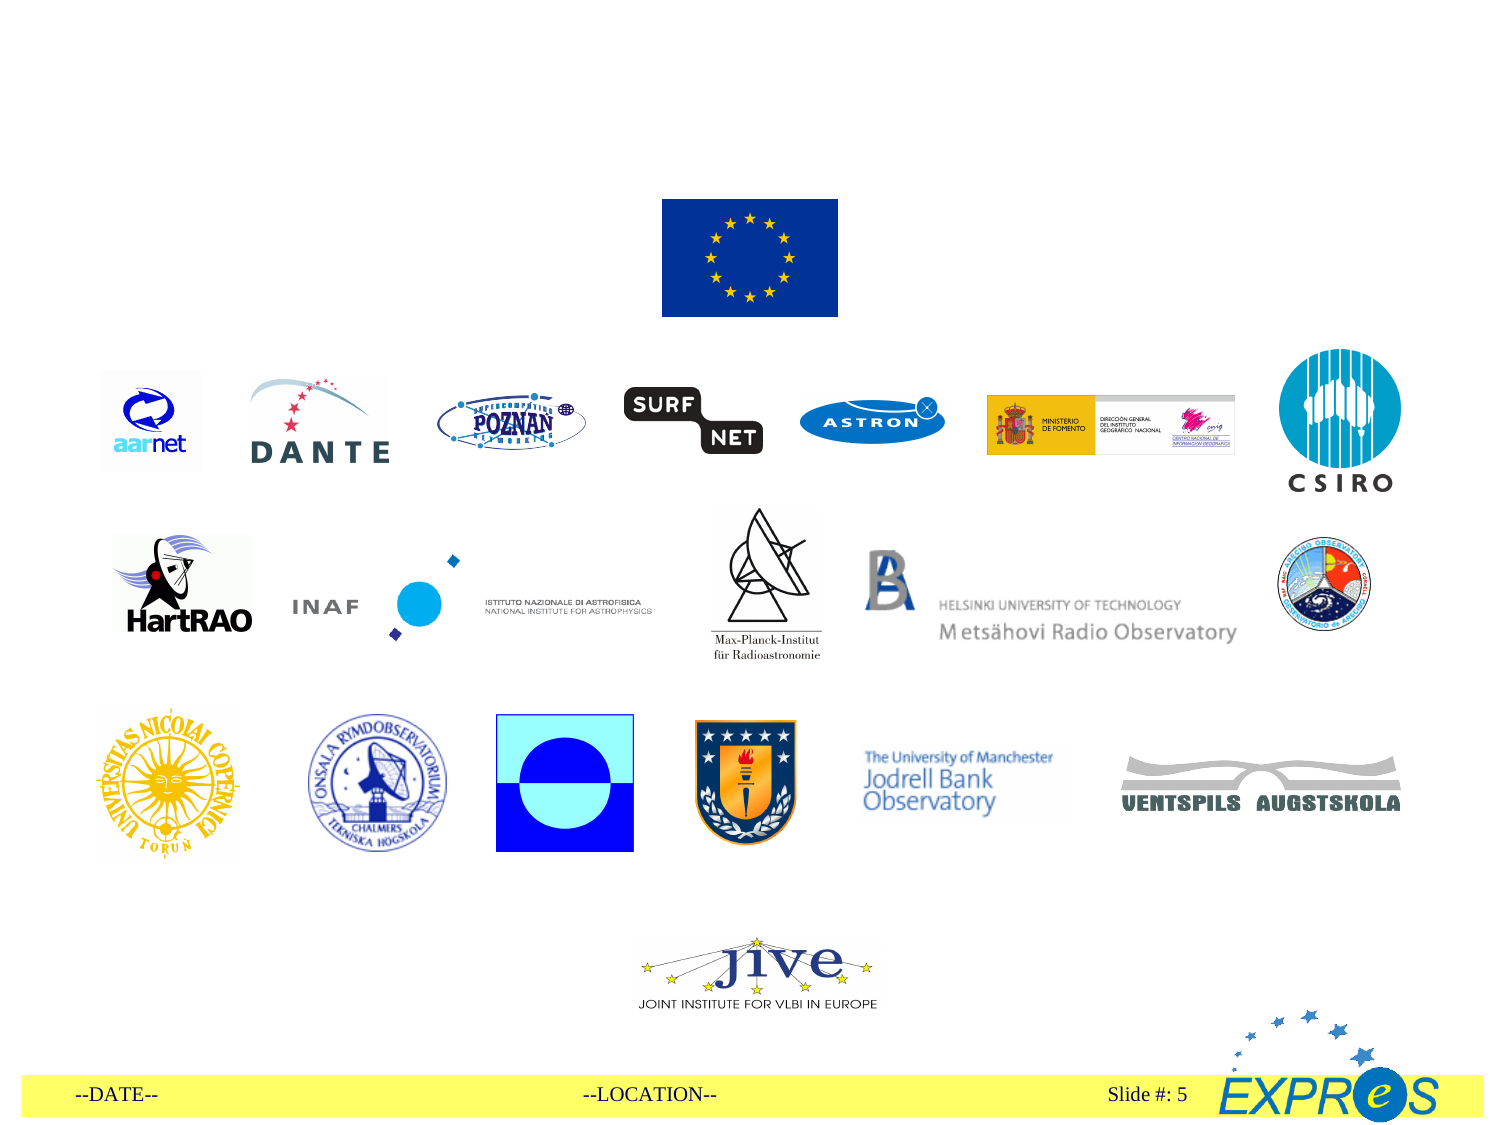

#
YYYY Mmm DD
Meeting Name, Location
5